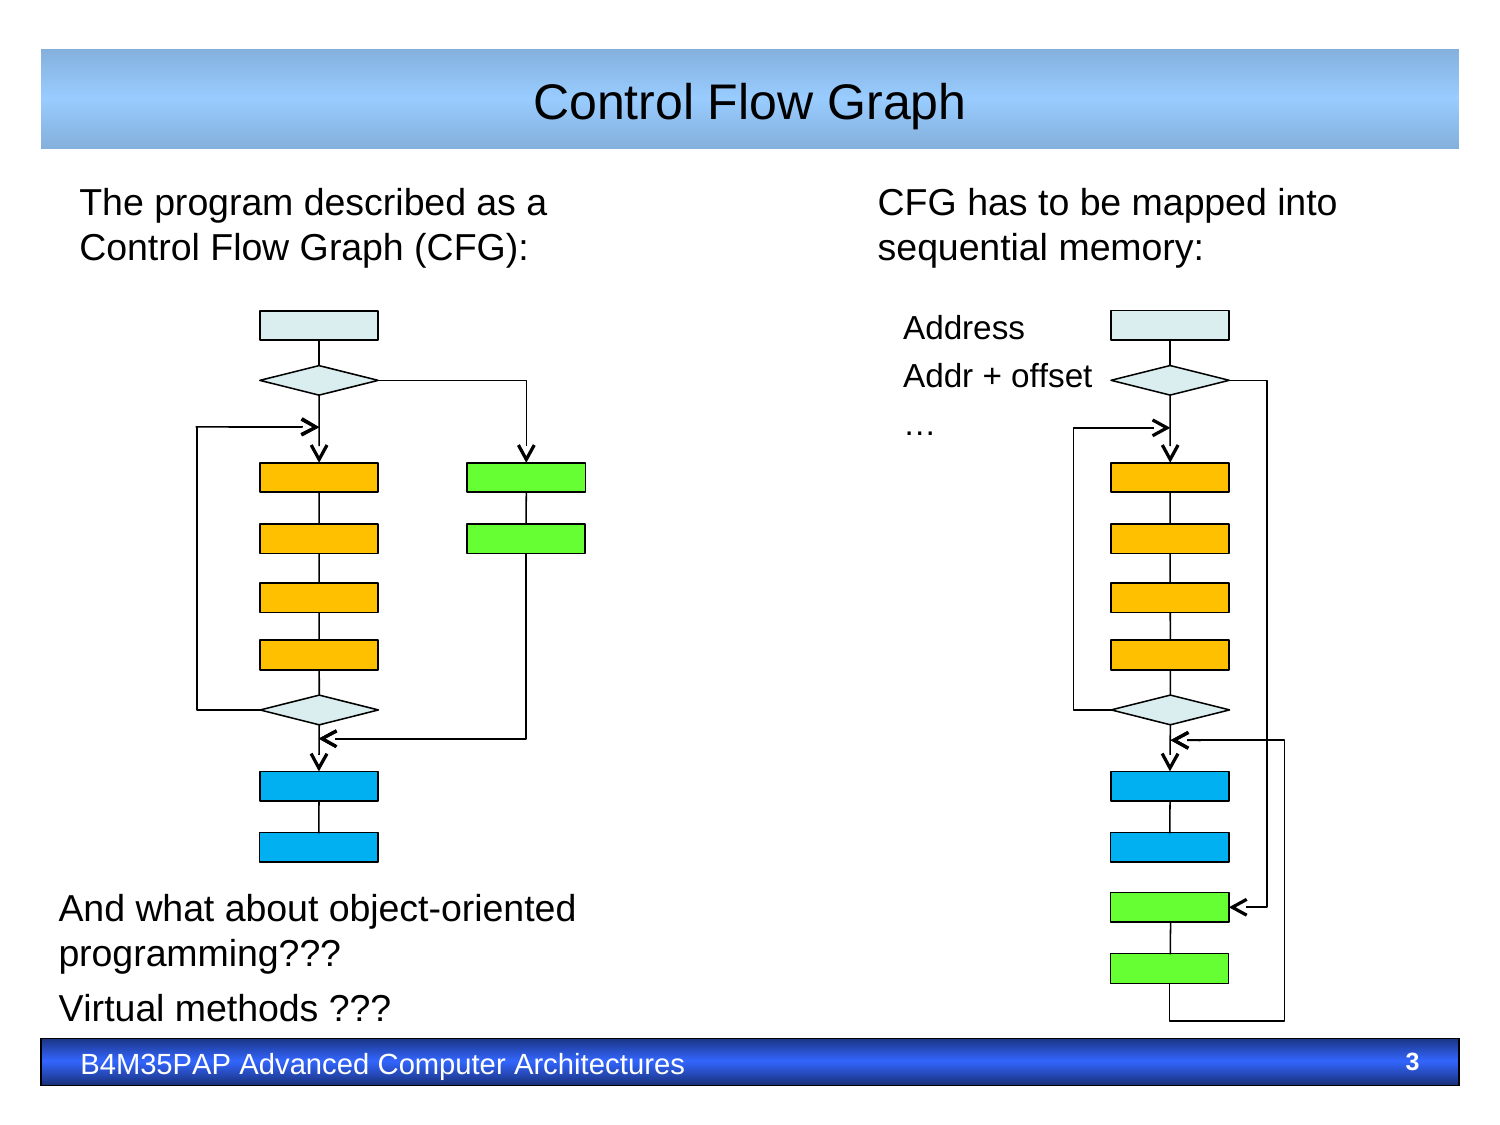

# Control Flow Graph
The program described as a Control Flow Graph (CFG):
CFG has to be mapped into sequential memory:
Address
Addr + offset
…
And what about object-oriented programming???
Virtual methods ???